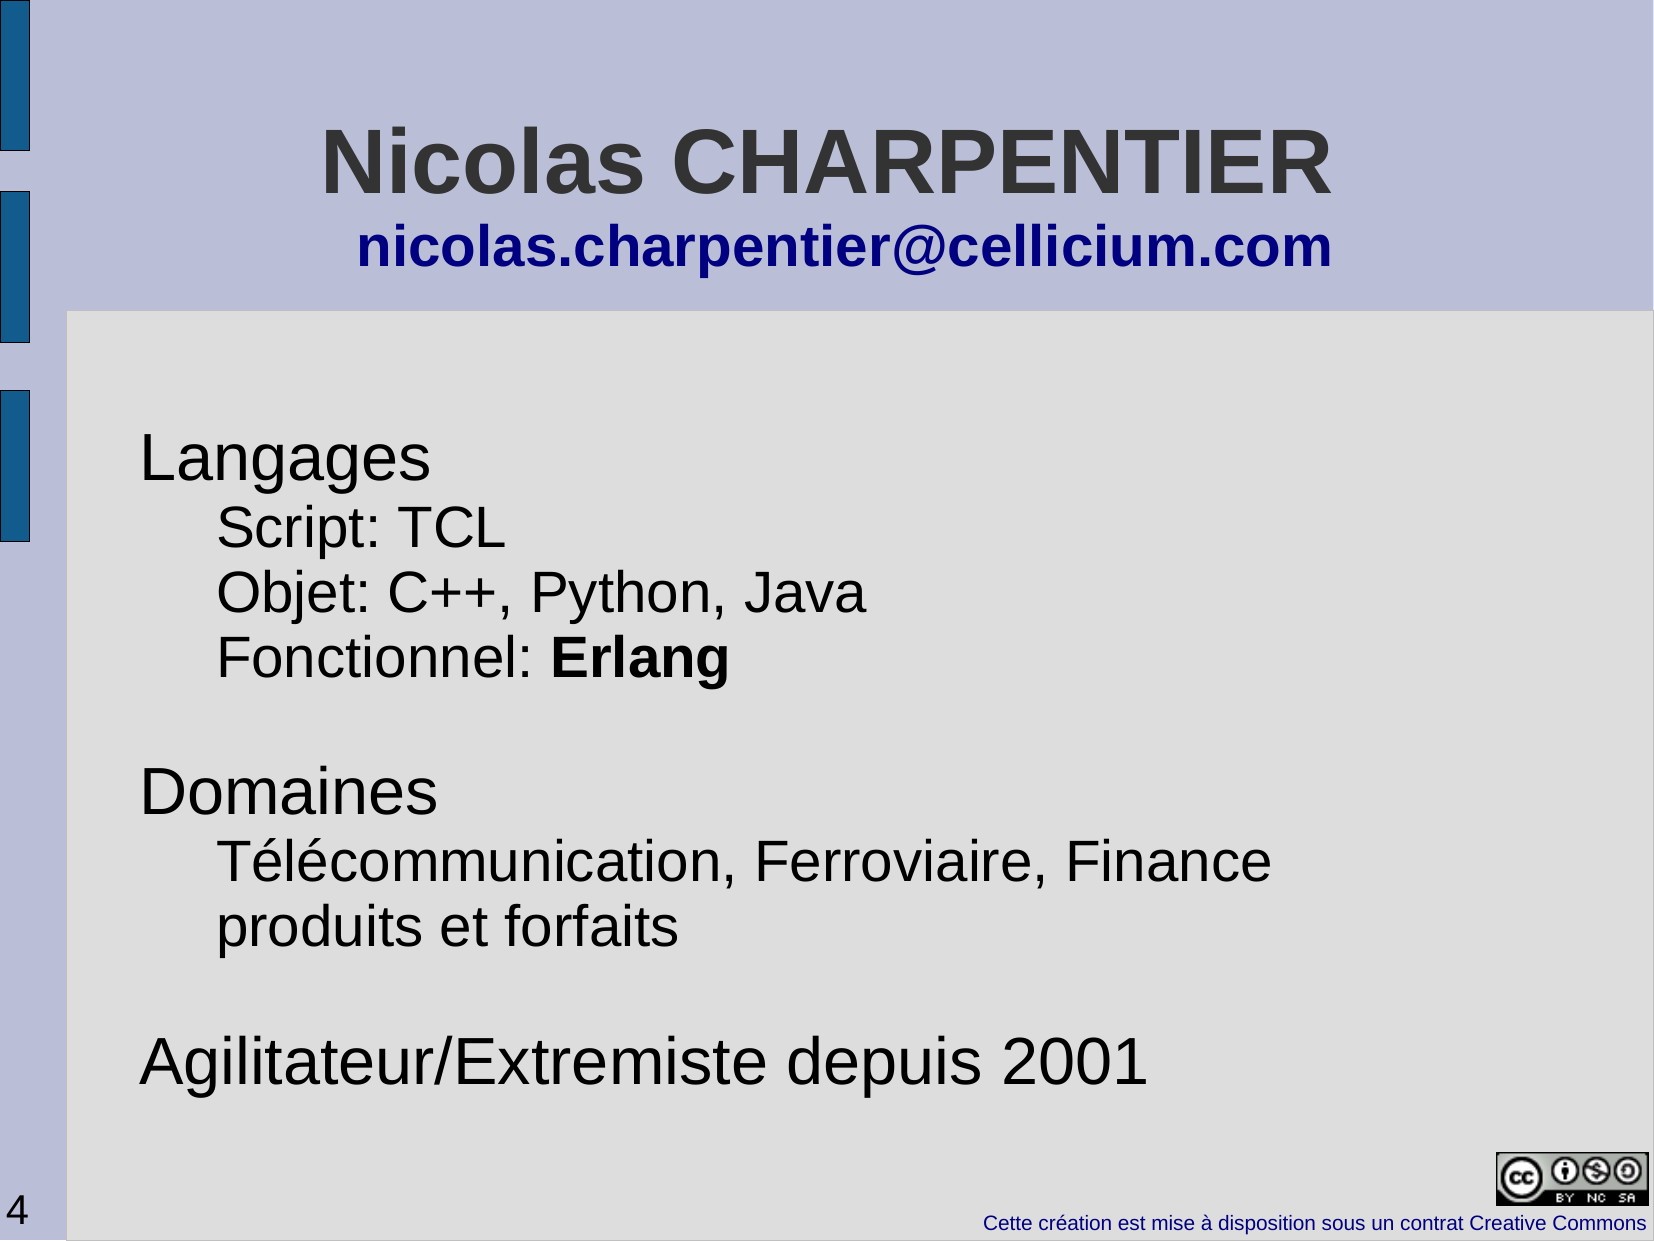

# Nicolas CHARPENTIER nicolas.charpentier@cellicium.com
Langages
Script: TCL
Objet: C++, Python, Java
Fonctionnel: Erlang
Domaines
Télécommunication, Ferroviaire, Finance
produits et forfaits
Agilitateur/Extremiste depuis 2001